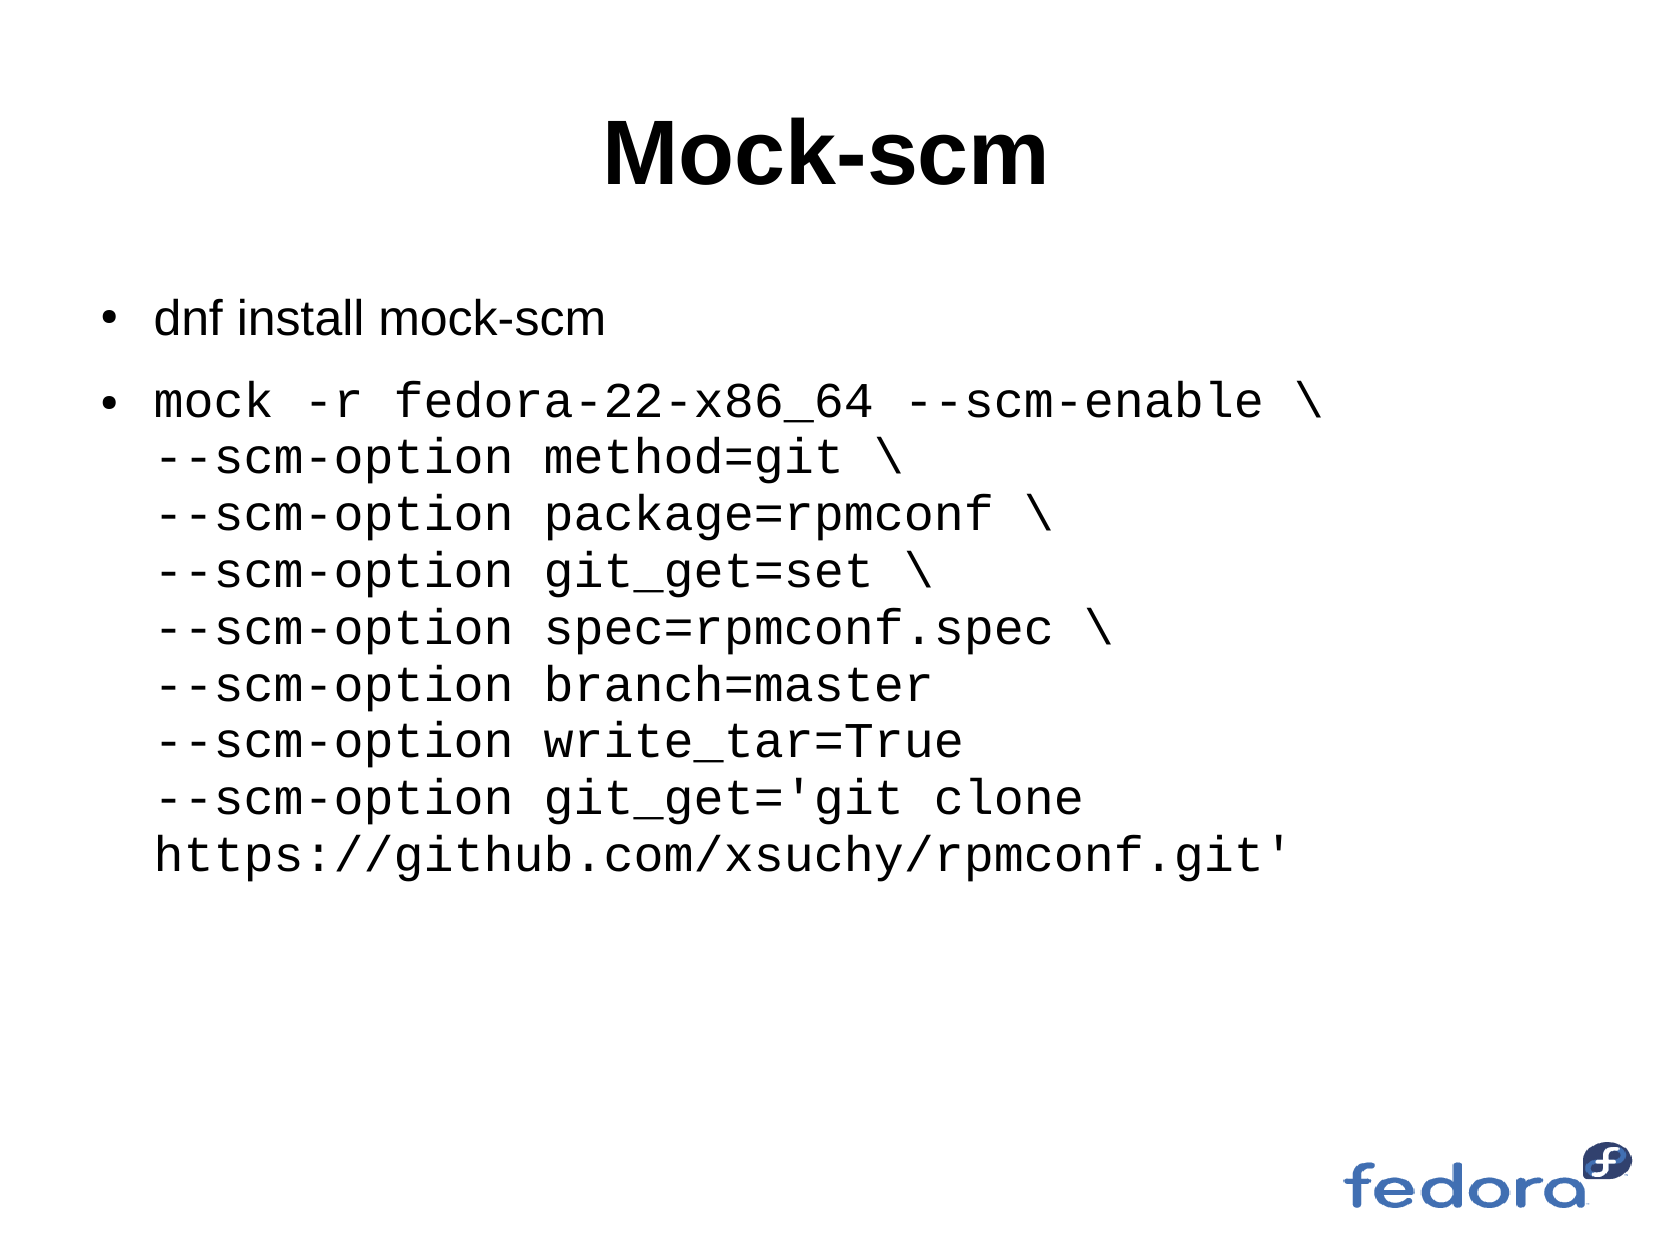

# Mock-scm
dnf install mock-scm
mock -r fedora-22-x86_64 --scm-enable \
--scm-option method=git \
--scm-option package=rpmconf \
--scm-option git_get=set \
--scm-option spec=rpmconf.spec \
--scm-option branch=master
--scm-option write_tar=True
--scm-option git_get='git clone https://github.com/xsuchy/rpmconf.git'